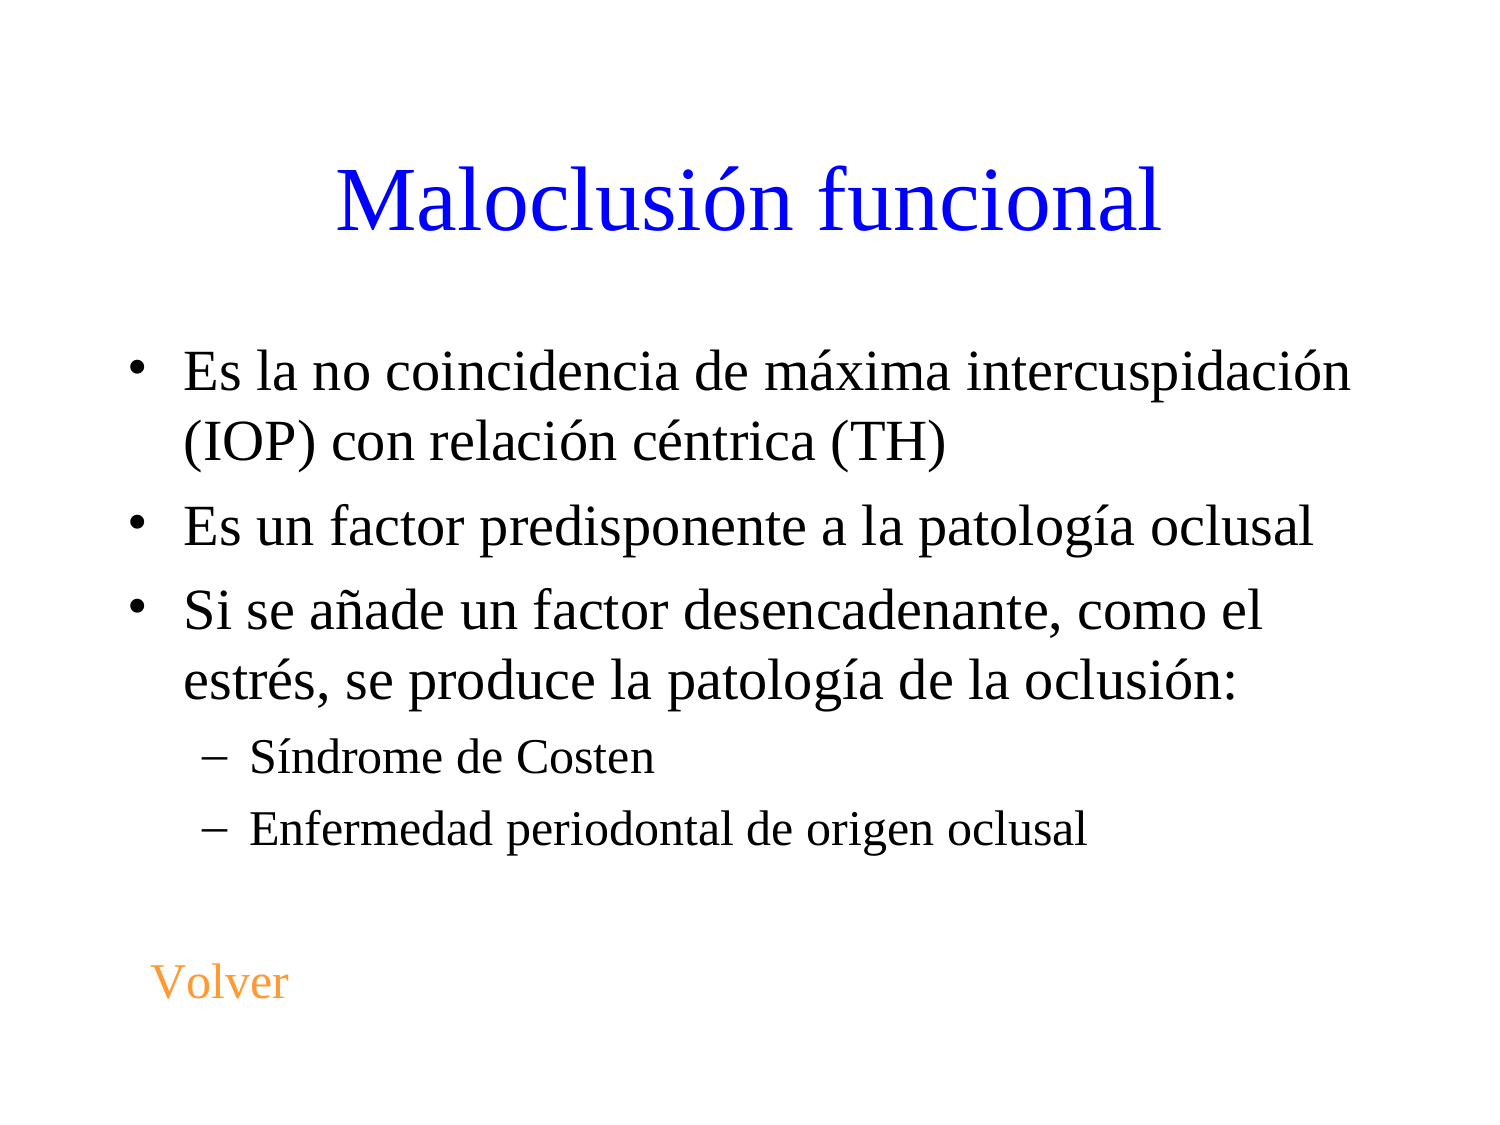

# Maloclusión funcional
Es la no coincidencia de máxima intercuspidación (IOP) con relación céntrica (TH)
Es un factor predisponente a la patología oclusal
Si se añade un factor desencadenante, como el estrés, se produce la patología de la oclusión:
Síndrome de Costen
Enfermedad periodontal de origen oclusal
Volver